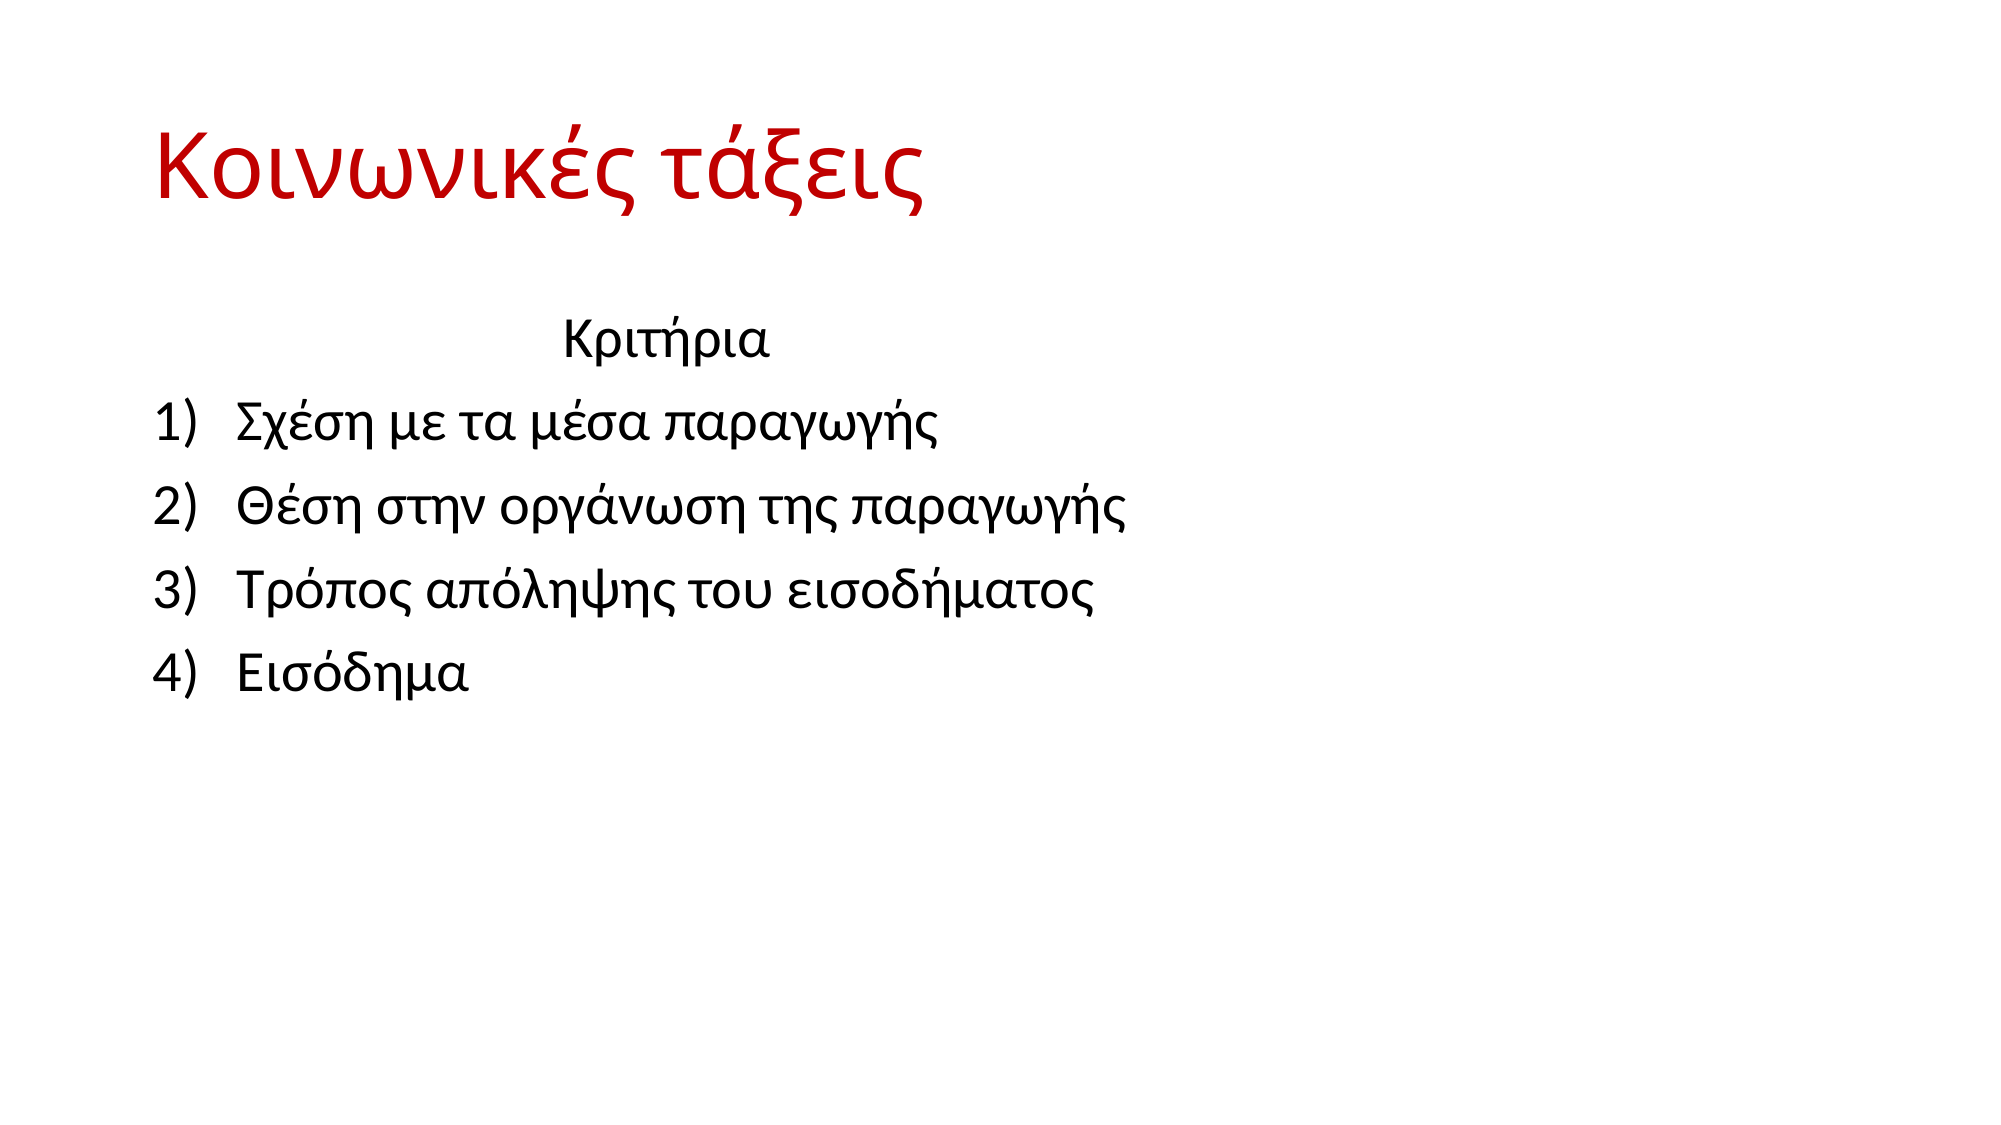

# Κοινωνικές τάξεις
 Κριτήρια
Σχέση με τα μέσα παραγωγής
Θέση στην οργάνωση της παραγωγής
Τρόπος απόληψης του εισοδήματος
Εισόδημα